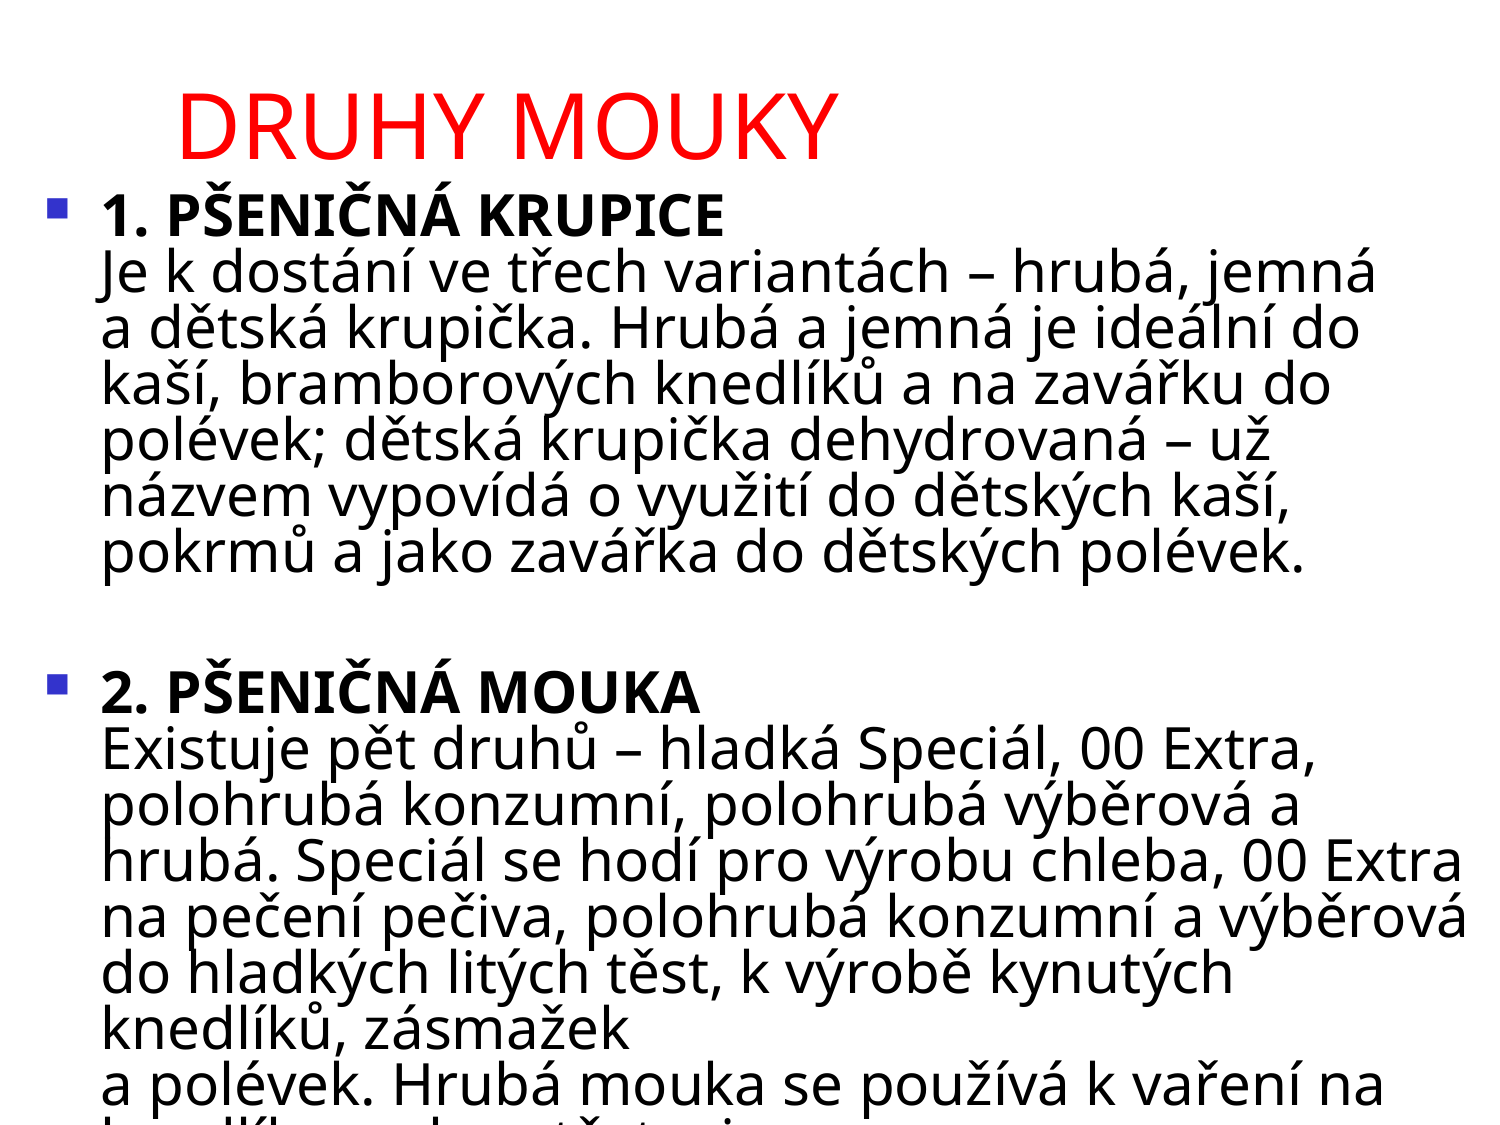

# DRUHY MOUKY
1. PŠENIČNÁ KRUPICE
Je k dostání ve třech variantách – hrubá, jemná
a dětská krupička. Hrubá a jemná je ideální do kaší, bramborových knedlíků a na zavářku do polévek; dětská krupička dehydrovaná – už názvem vypovídá o využití do dětských kaší, pokrmů a jako zavářka do dětských polévek.
2. PŠENIČNÁ MOUKA
Existuje pět druhů – hladká Speciál, 00 Extra, polohrubá konzumní, polohrubá výběrová a hrubá. Speciál se hodí pro výrobu chleba, 00 Extra na pečení pečiva, polohrubá konzumní a výběrová do hladkých litých těst, k výrobě kynutých knedlíků, zásmažek
a polévek. Hrubá mouka se používá k vaření na knedlíky, noky a těstoviny.